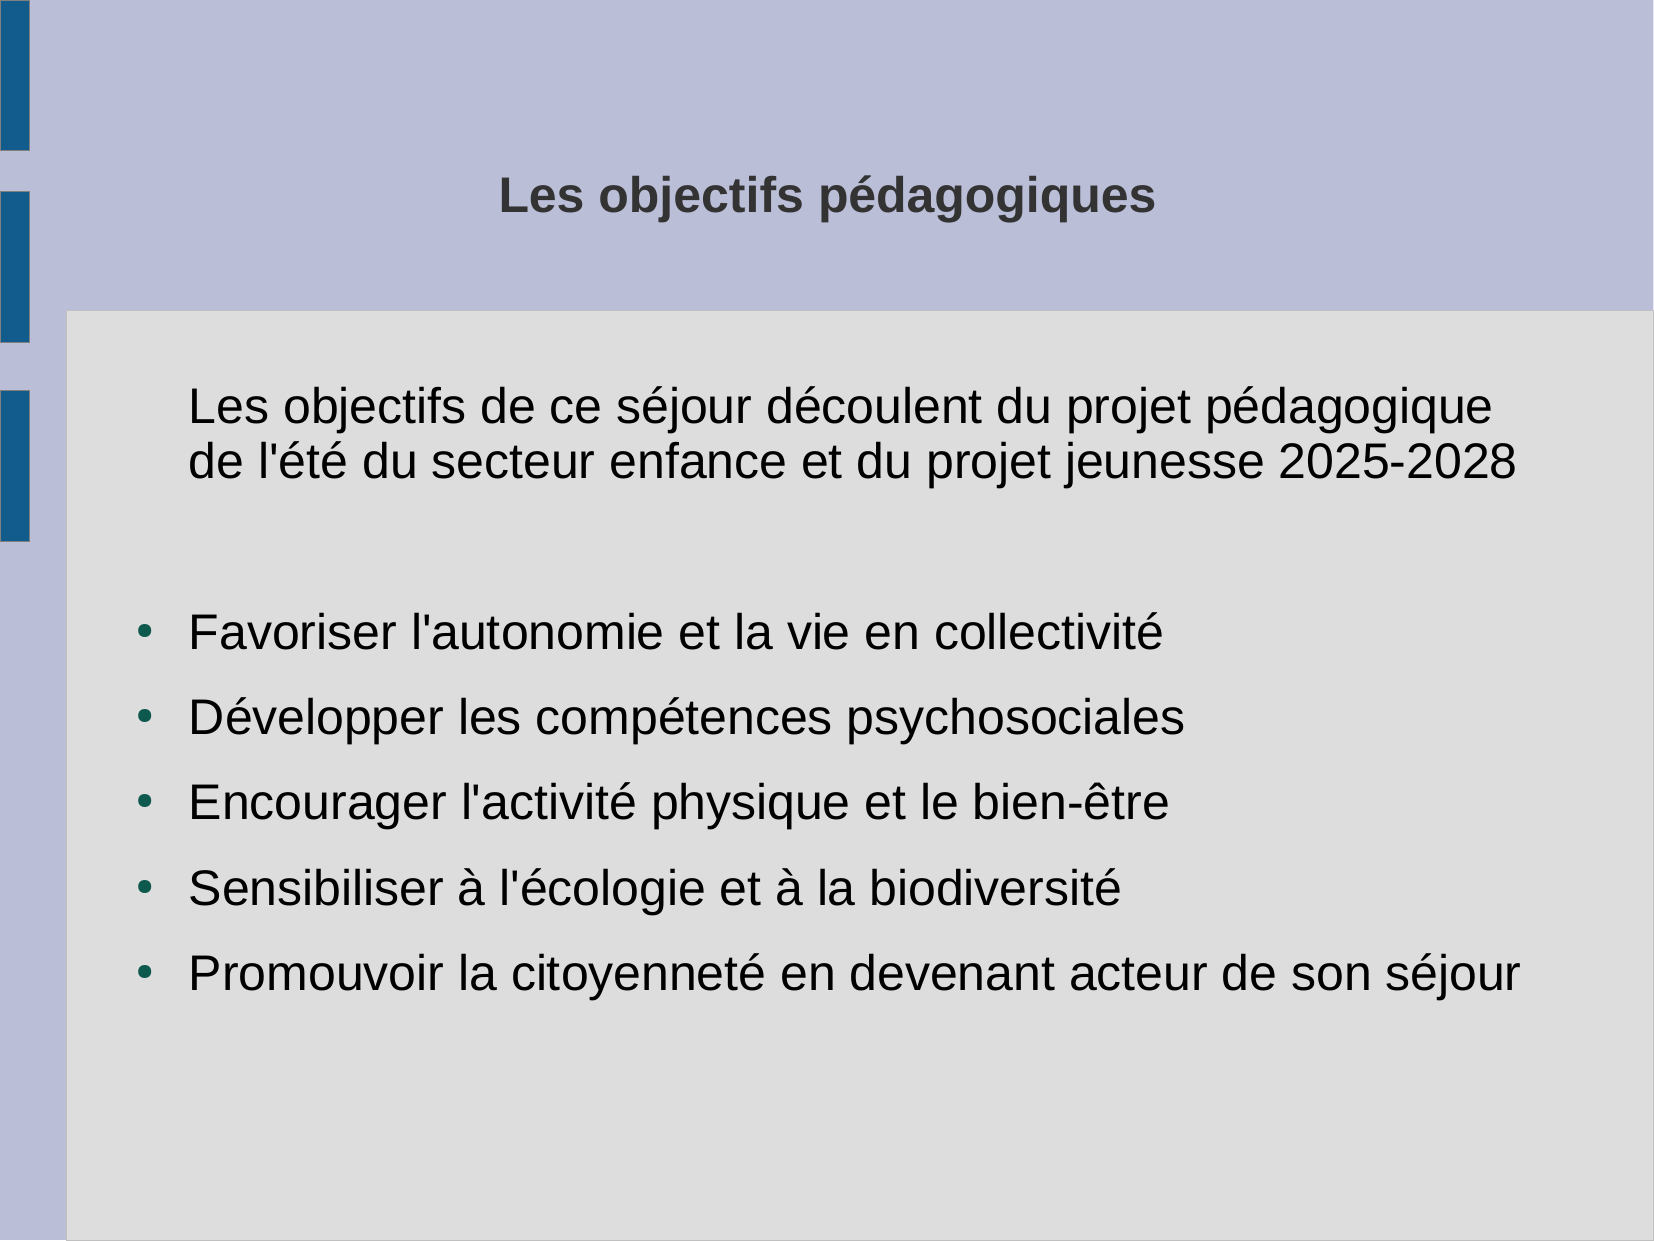

# Les objectifs pédagogiques
Les objectifs de ce séjour découlent du projet pédagogique de l'été du secteur enfance et du projet jeunesse 2025-2028
Favoriser l'autonomie et la vie en collectivité
Développer les compétences psychosociales
Encourager l'activité physique et le bien-être
Sensibiliser à l'écologie et à la biodiversité
Promouvoir la citoyenneté en devenant acteur de son séjour